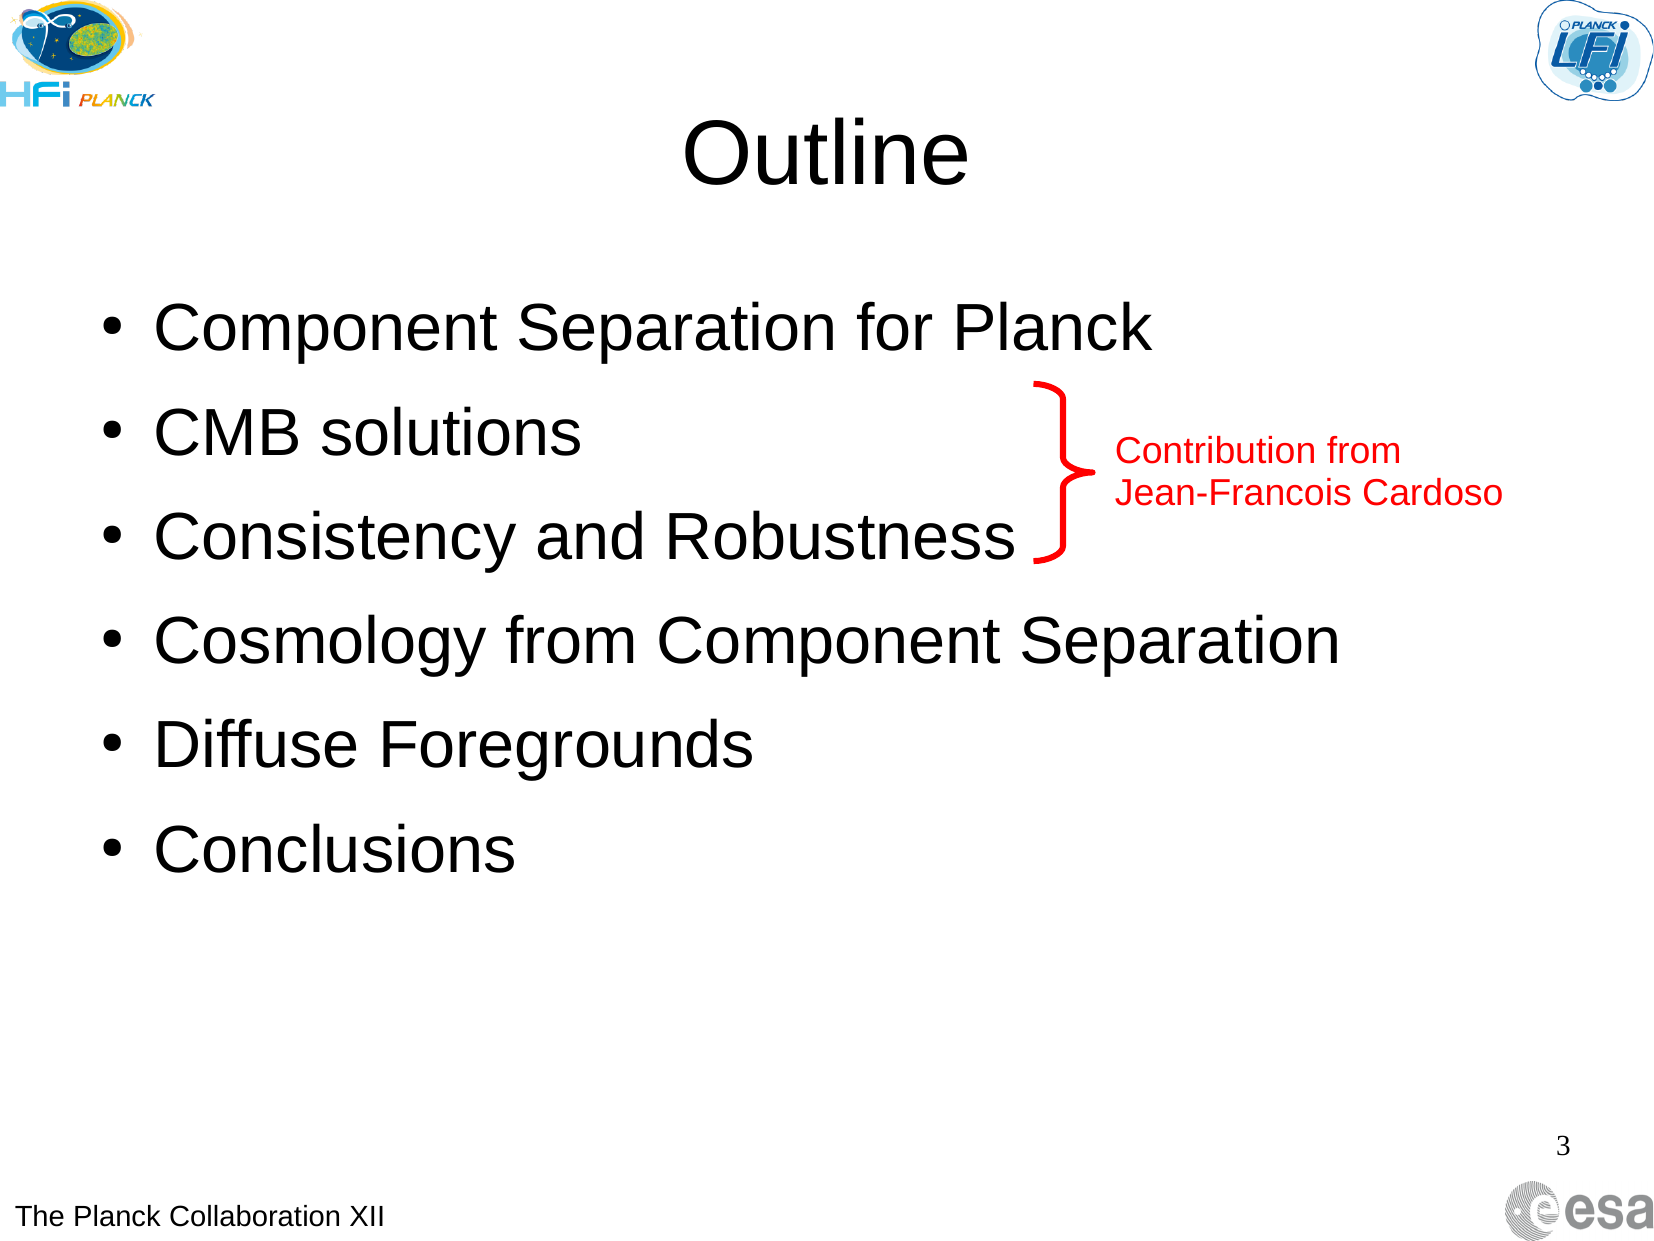

Outline
# Component Separation for Planck
CMB solutions
Consistency and Robustness
Cosmology from Component Separation
Diffuse Foregrounds
Conclusions
Contribution from
Jean-Francois Cardoso
3
The Planck Collaboration XII